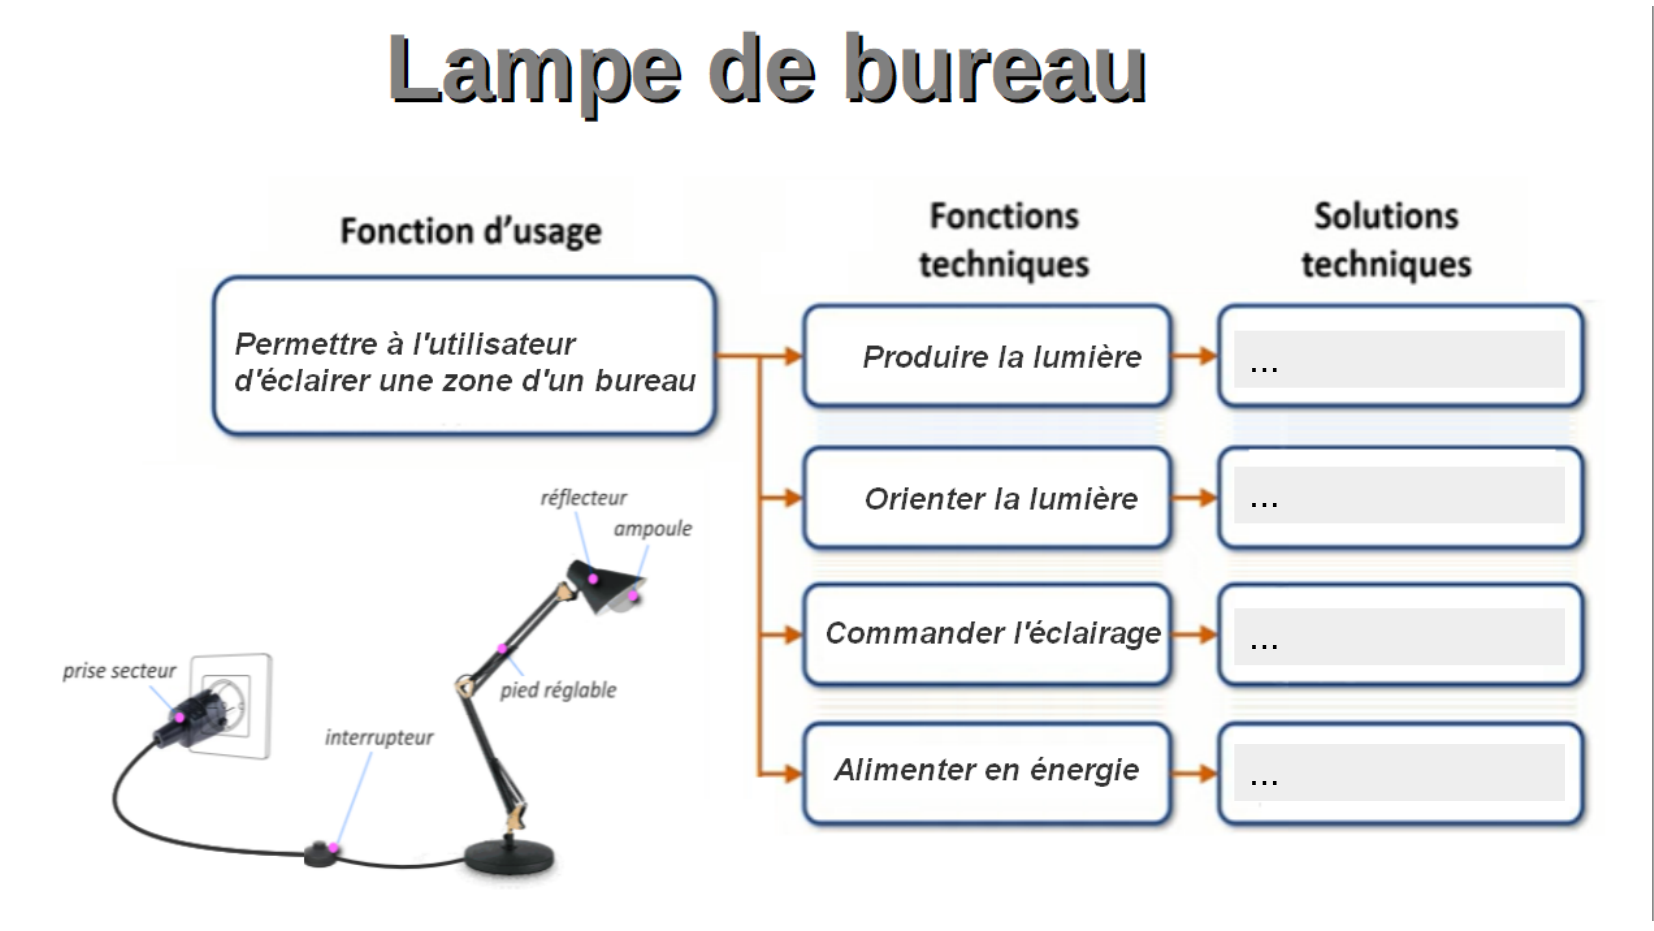

Lampe de bureau
...
...
...
...